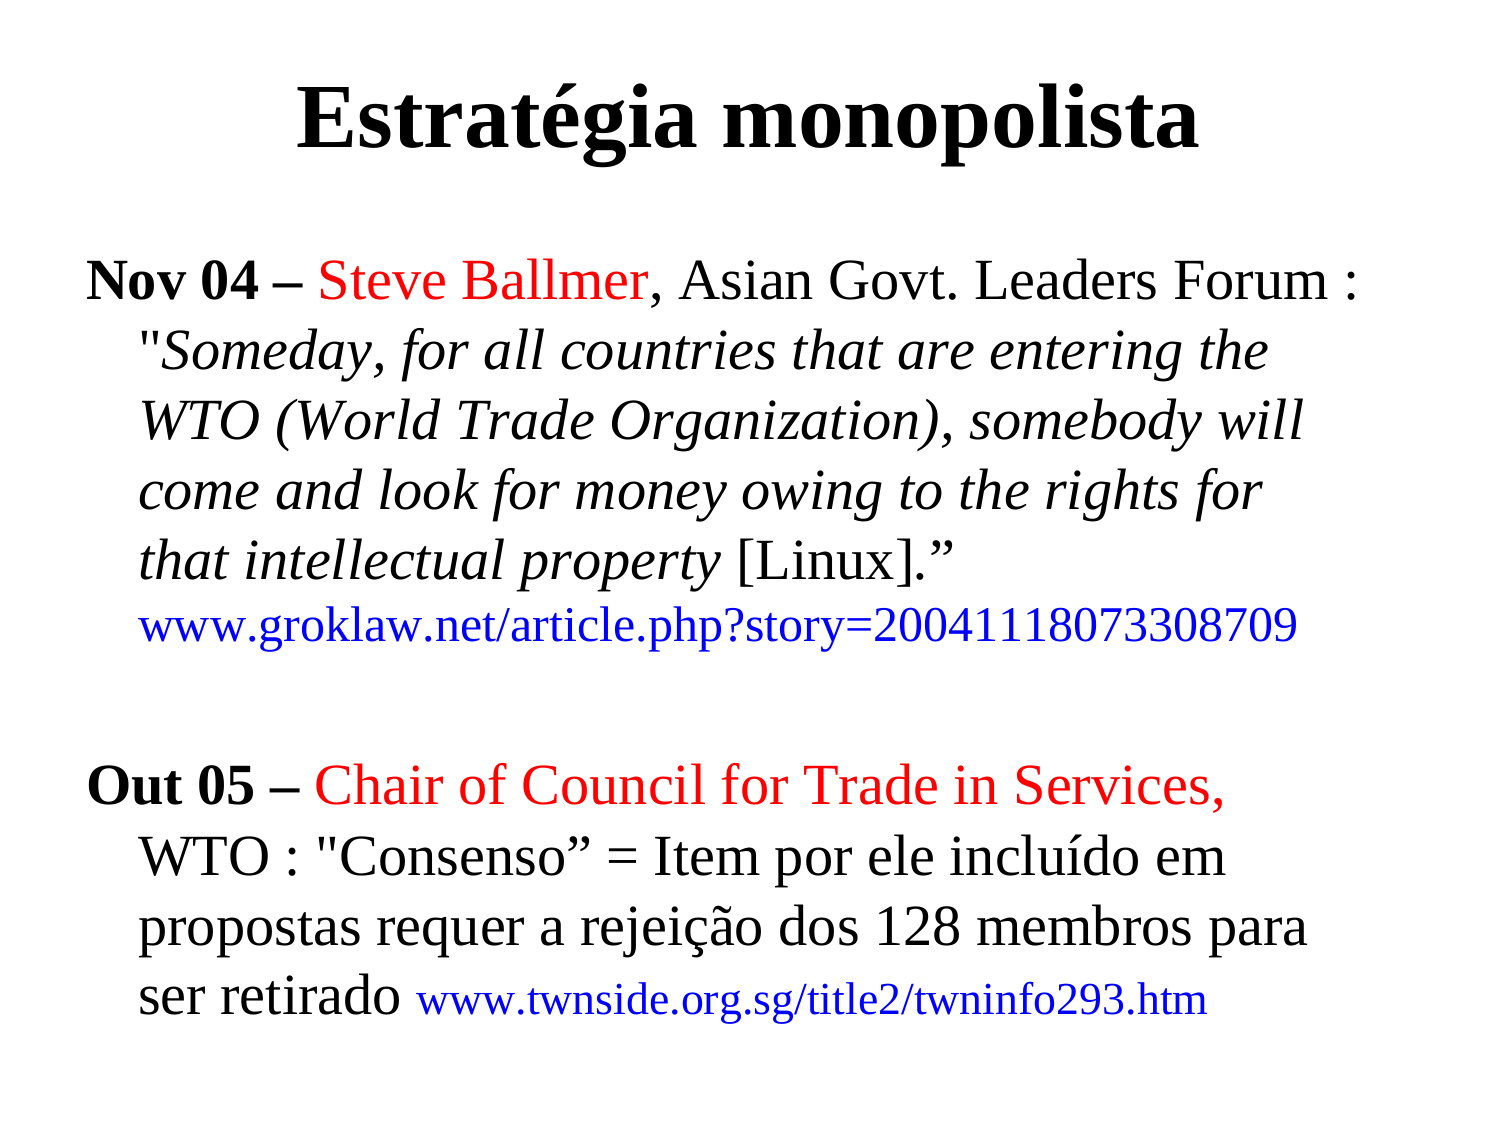

Estratégia monopolista
Nov 04 – Steve Ballmer, Asian Govt. Leaders Forum : "Someday, for all countries that are entering the WTO (World Trade Organization), somebody will come and look for money owing to the rights for that intellectual property [Linux].” www.groklaw.net/article.php?story=20041118073308709
Out 05 – Chair of Council for Trade in Services, WTO : "Consenso” = Item por ele incluído em propostas requer a rejeição dos 128 membros para ser retirado www.twnside.org.sg/title2/twninfo293.htm